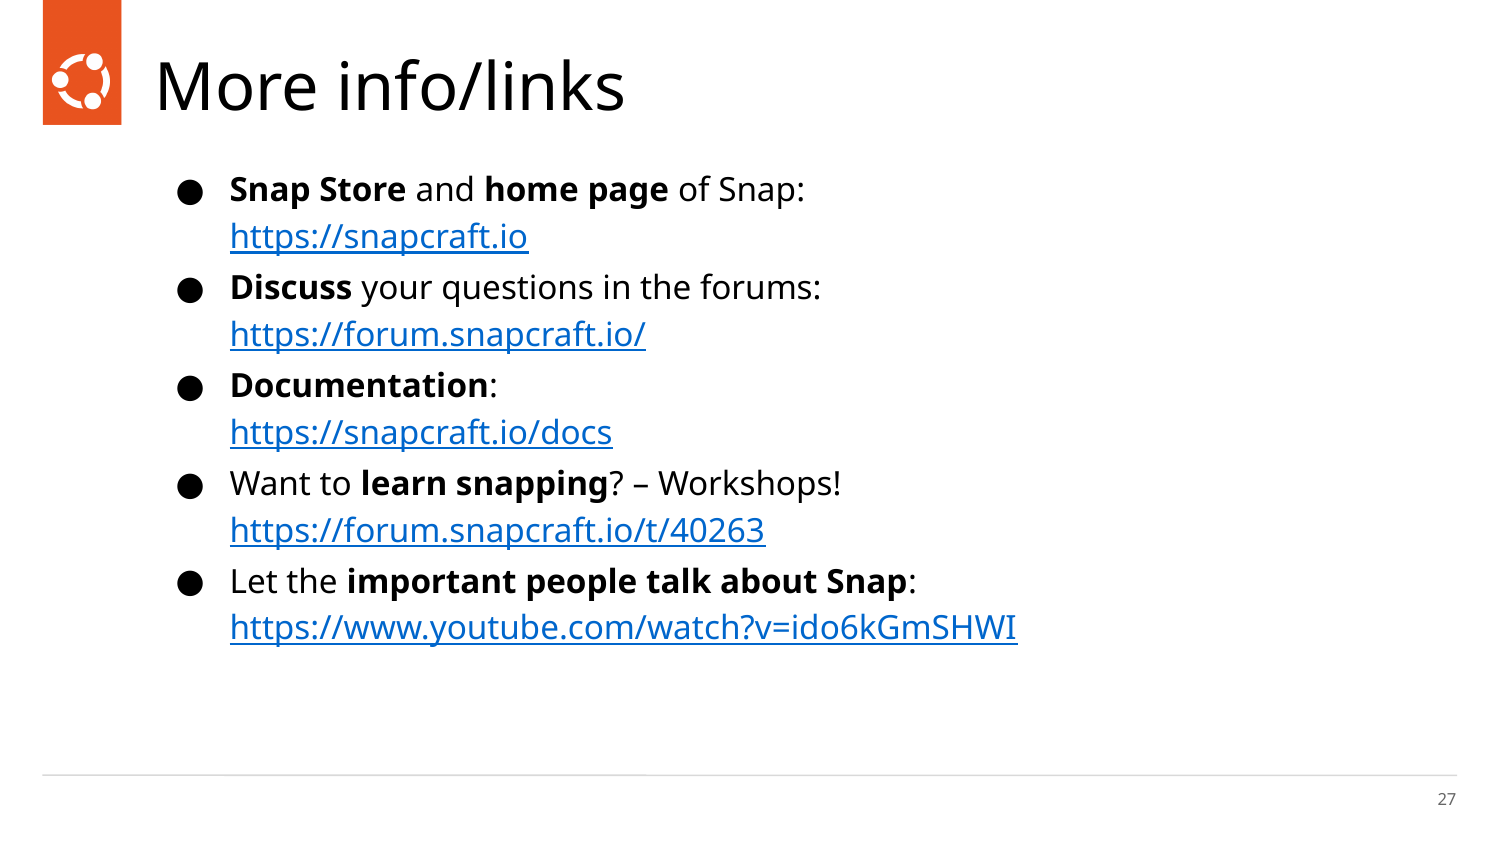

# More info/links
Snap Store and home page of Snap:
https://snapcraft.io
Discuss your questions in the forums:
https://forum.snapcraft.io/
Documentation:
https://snapcraft.io/docs
Want to learn snapping? – Workshops!
https://forum.snapcraft.io/t/40263
Let the important people talk about Snap:
https://www.youtube.com/watch?v=ido6kGmSHWI